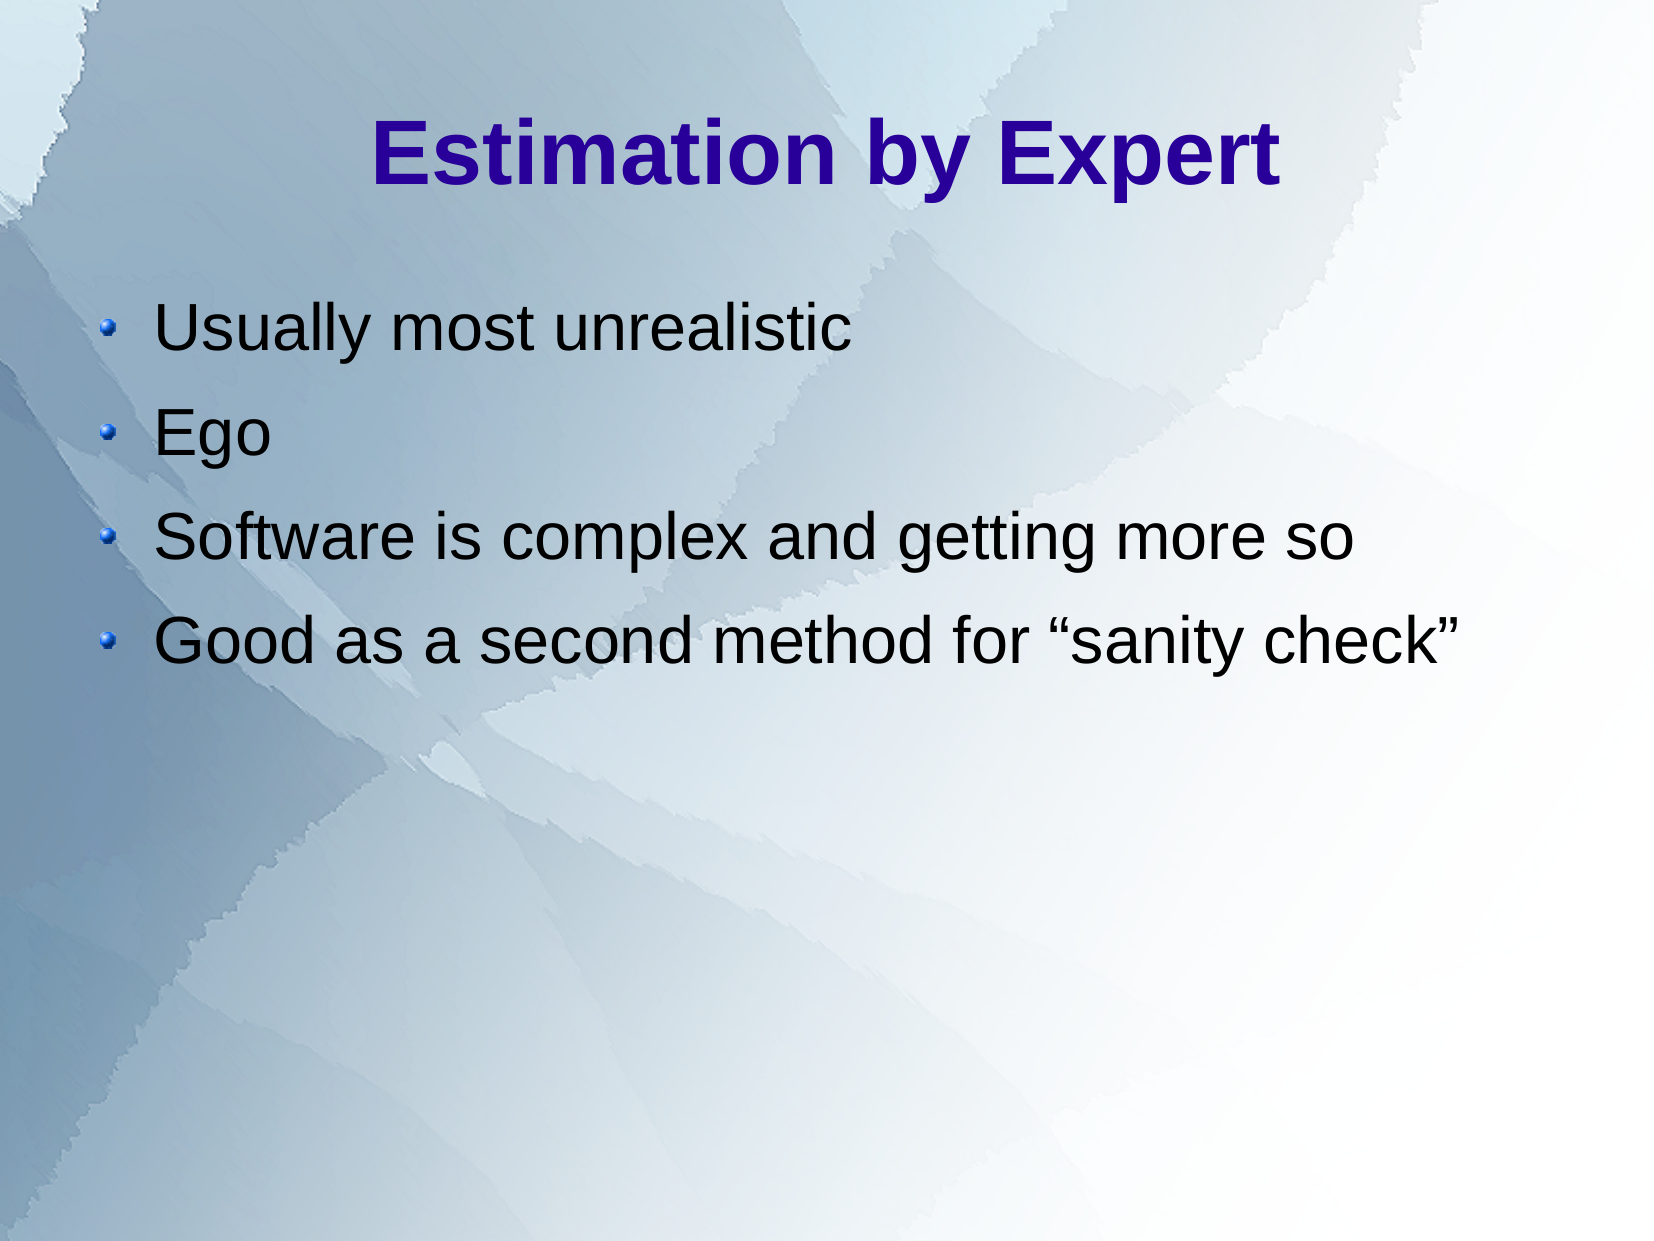

# Estimation by Expert
Usually most unrealistic
Ego
Software is complex and getting more so
Good as a second method for “sanity check”